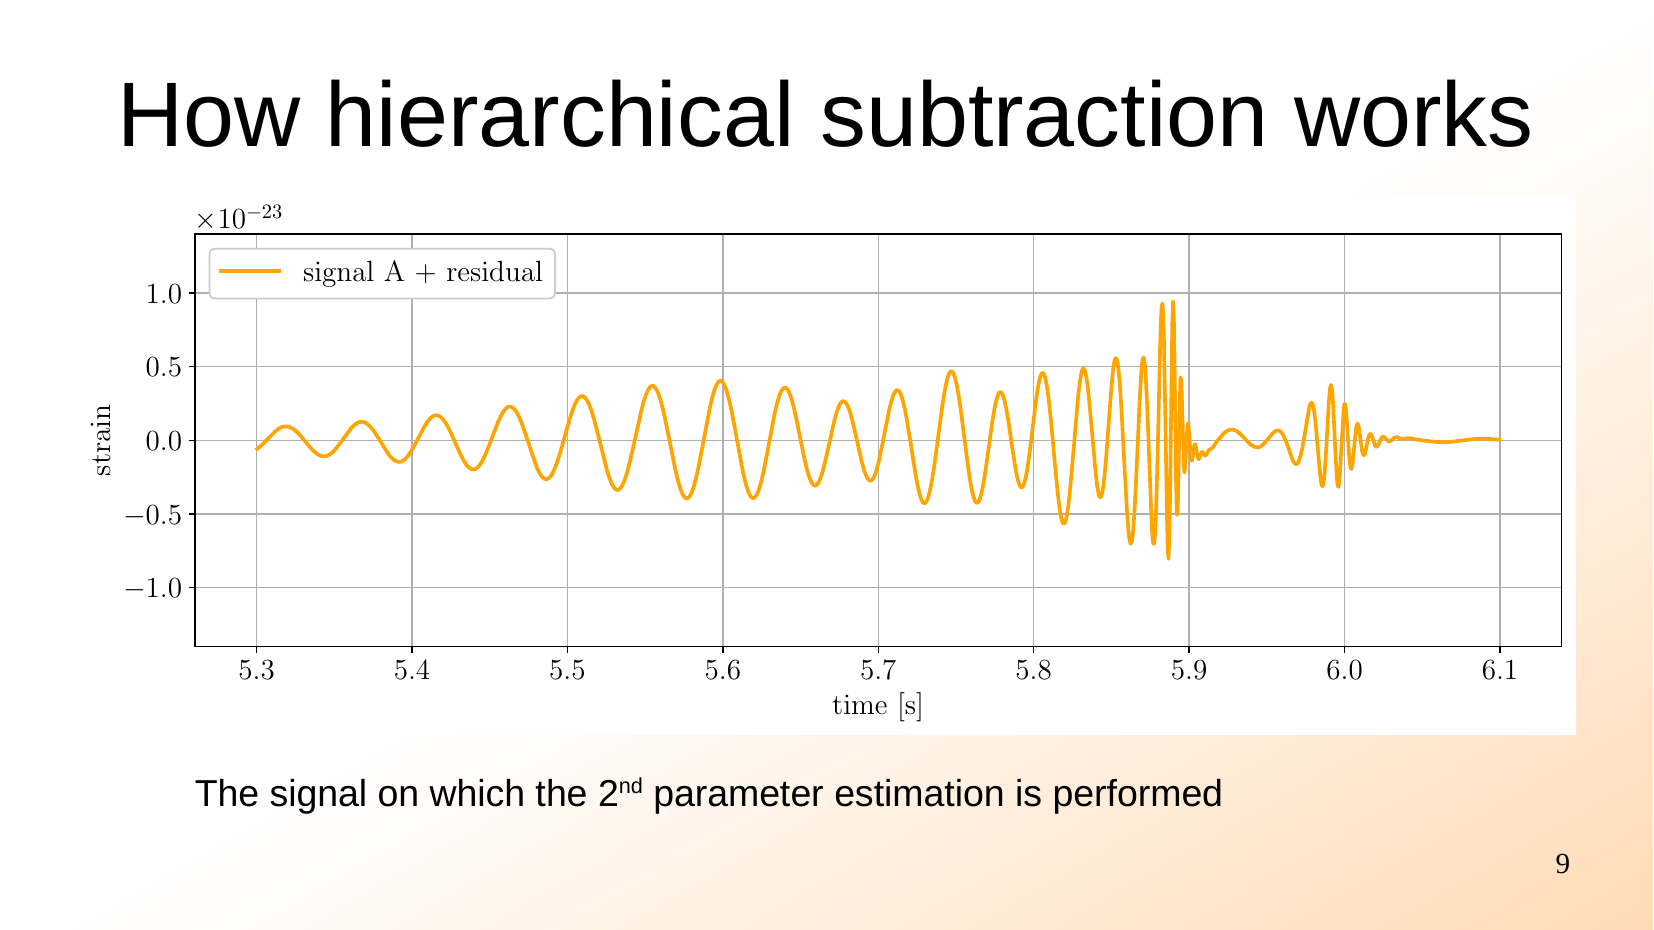

# How hierarchical subtraction works
The signal on which the 2nd parameter estimation is performed
9